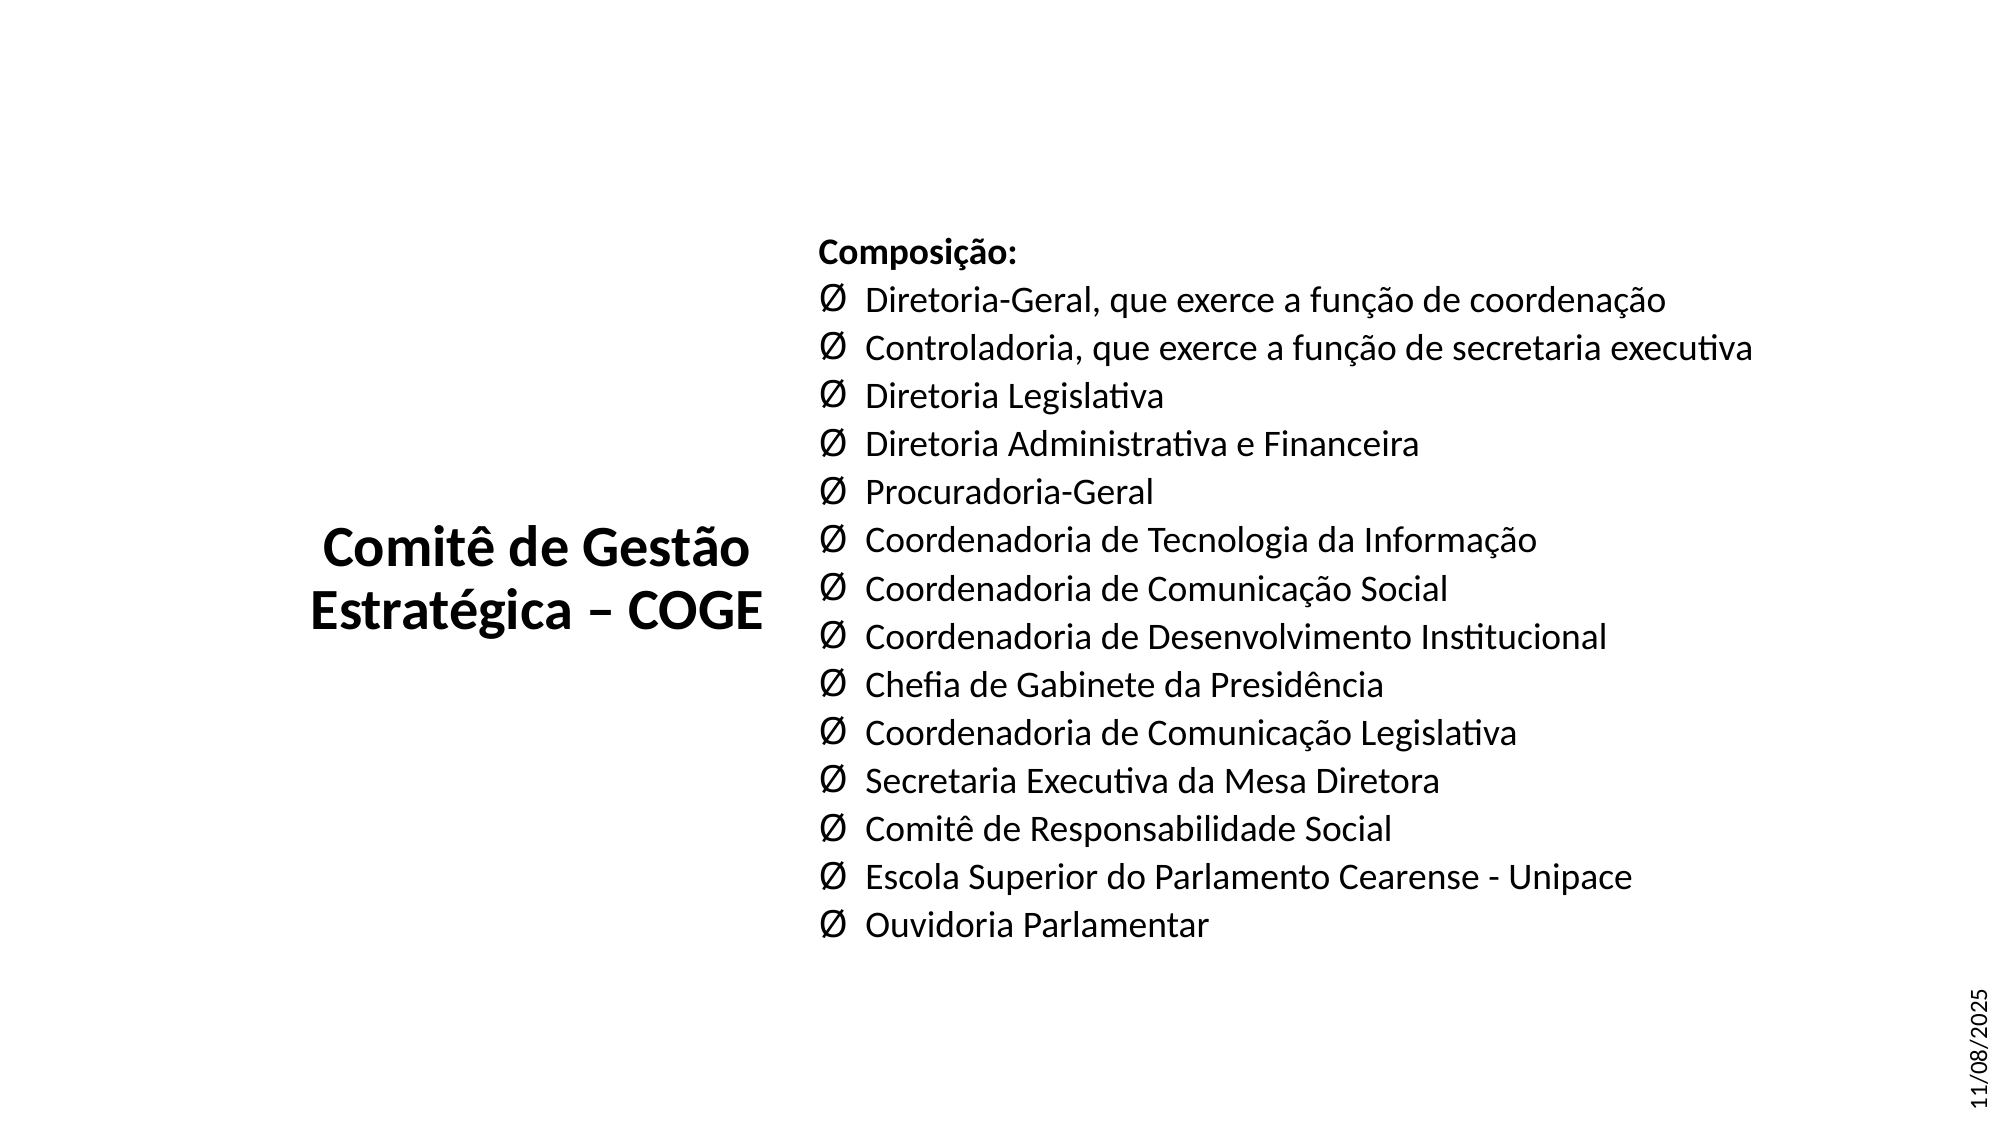

Composição:
Diretoria-Geral, que exerce a função de coordenação
Controladoria, que exerce a função de secretaria executiva
Diretoria Legislativa
Diretoria Administrativa e Financeira
Procuradoria-Geral
Coordenadoria de Tecnologia da Informação
Coordenadoria de Comunicação Social
Coordenadoria de Desenvolvimento Institucional
Chefia de Gabinete da Presidência
Coordenadoria de Comunicação Legislativa
Secretaria Executiva da Mesa Diretora
Comitê de Responsabilidade Social
Escola Superior do Parlamento Cearense - Unipace
Ouvidoria Parlamentar
# Comitê de Gestão Estratégica – COGE
11/08/2025